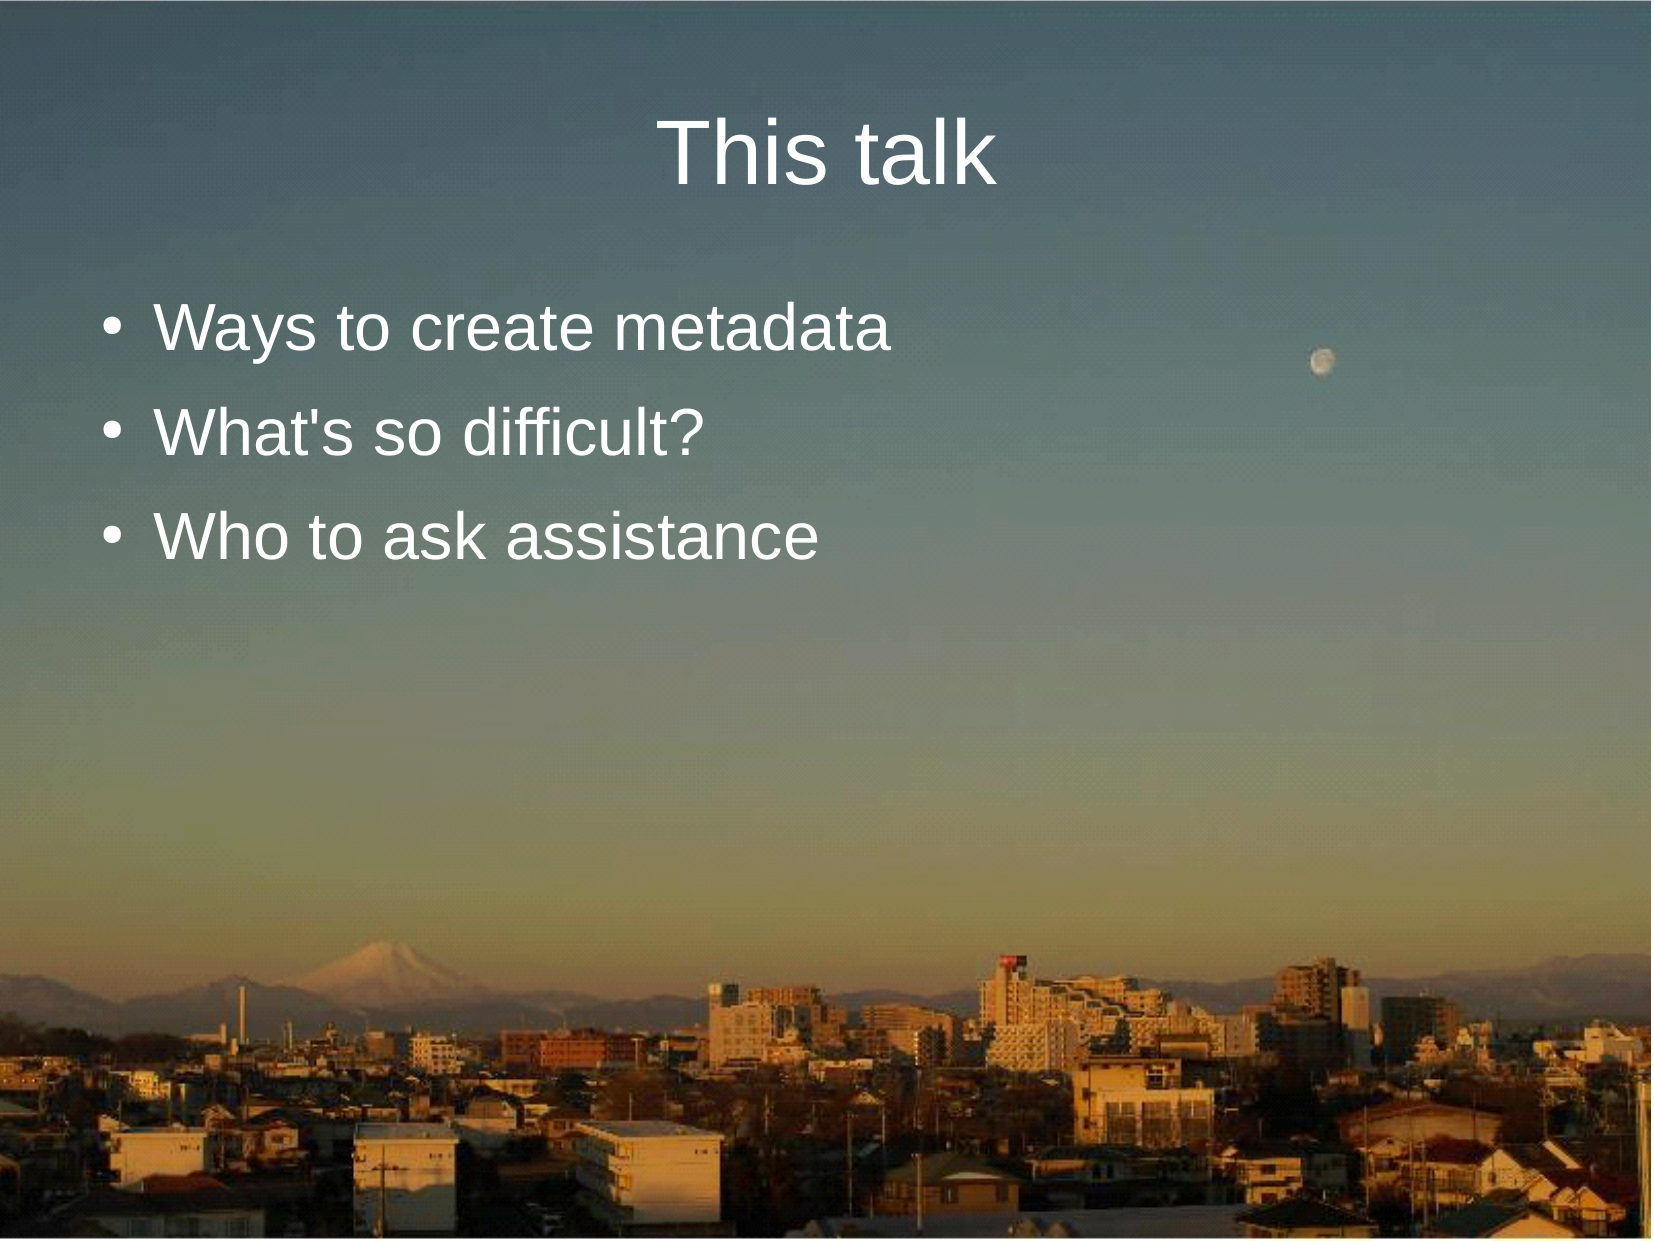

# This talk
Ways to create metadata
What's so difficult?
Who to ask assistance